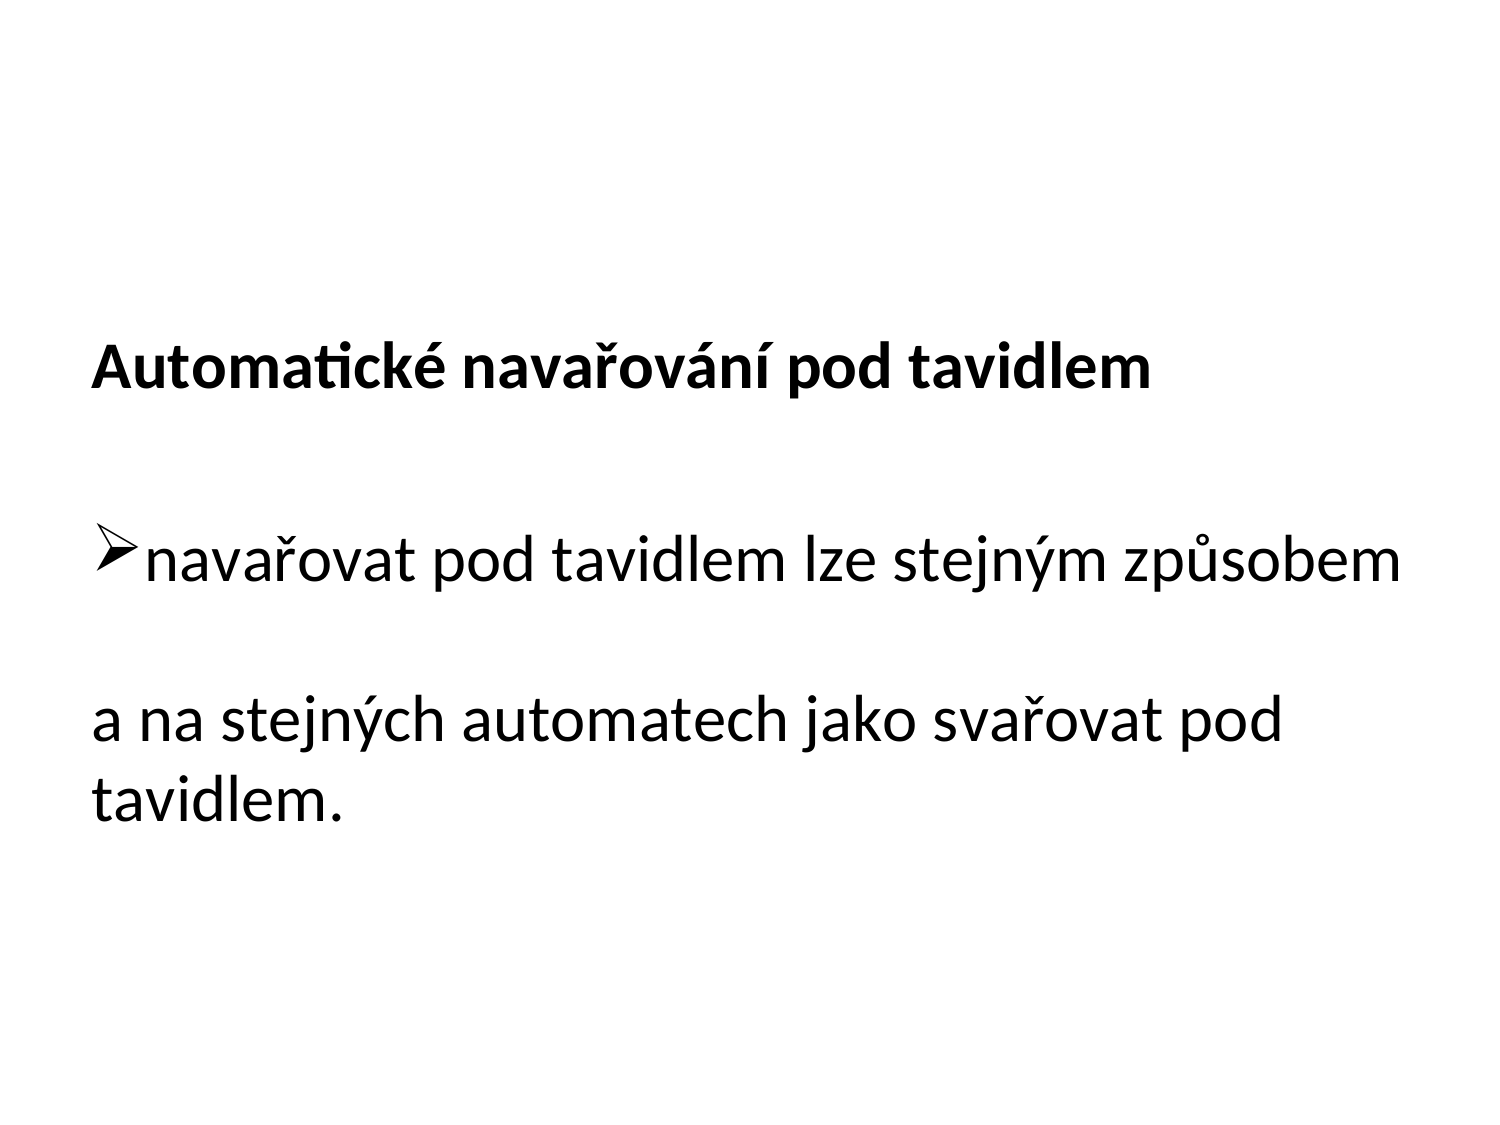

# Automatické navařování pod tavidlem
navařovat pod tavidlem lze stejným způsobem
a na stejných automatech jako svařovat pod tavidlem.